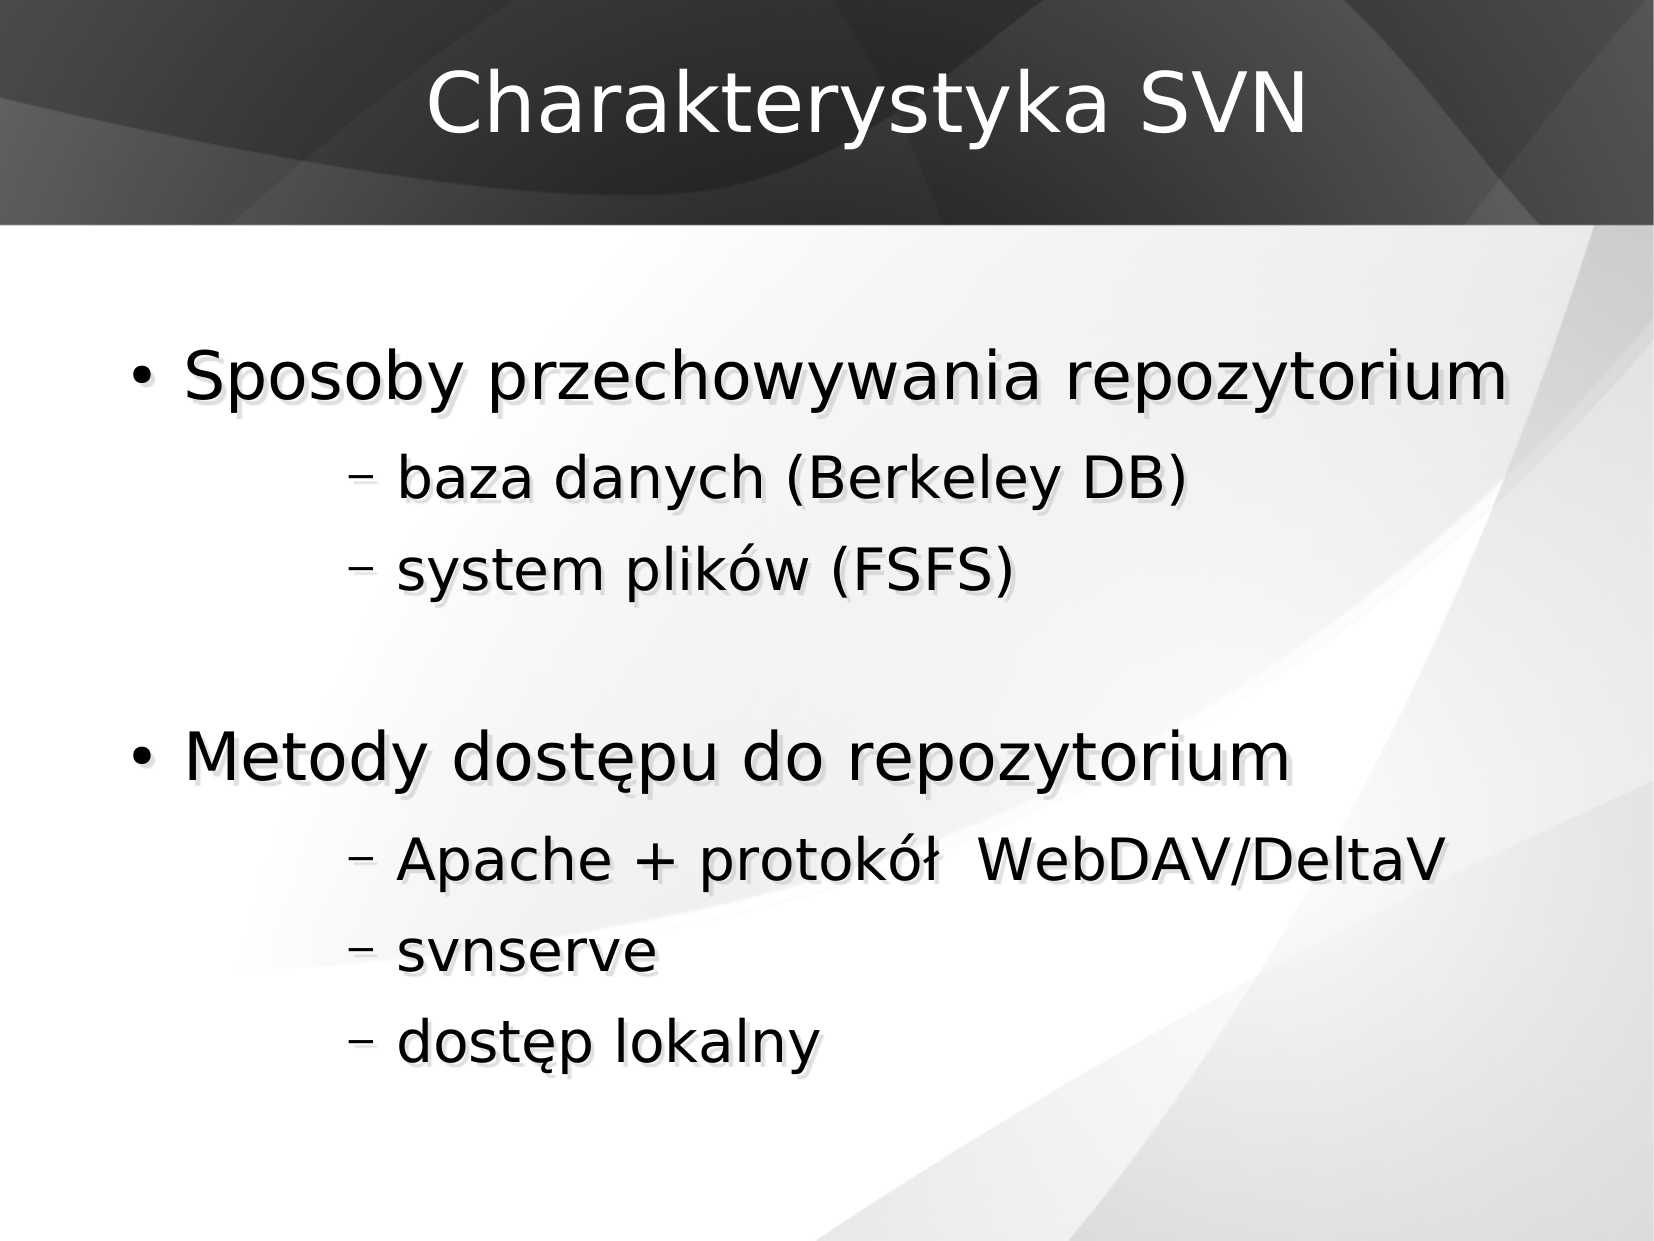

# Charakterystyka SVN
Sposoby przechowywania repozytorium
baza danych (Berkeley DB)
system plików (FSFS)
Metody dostępu do repozytorium
Apache + protokół WebDAV/DeltaV
svnserve
dostęp lokalny